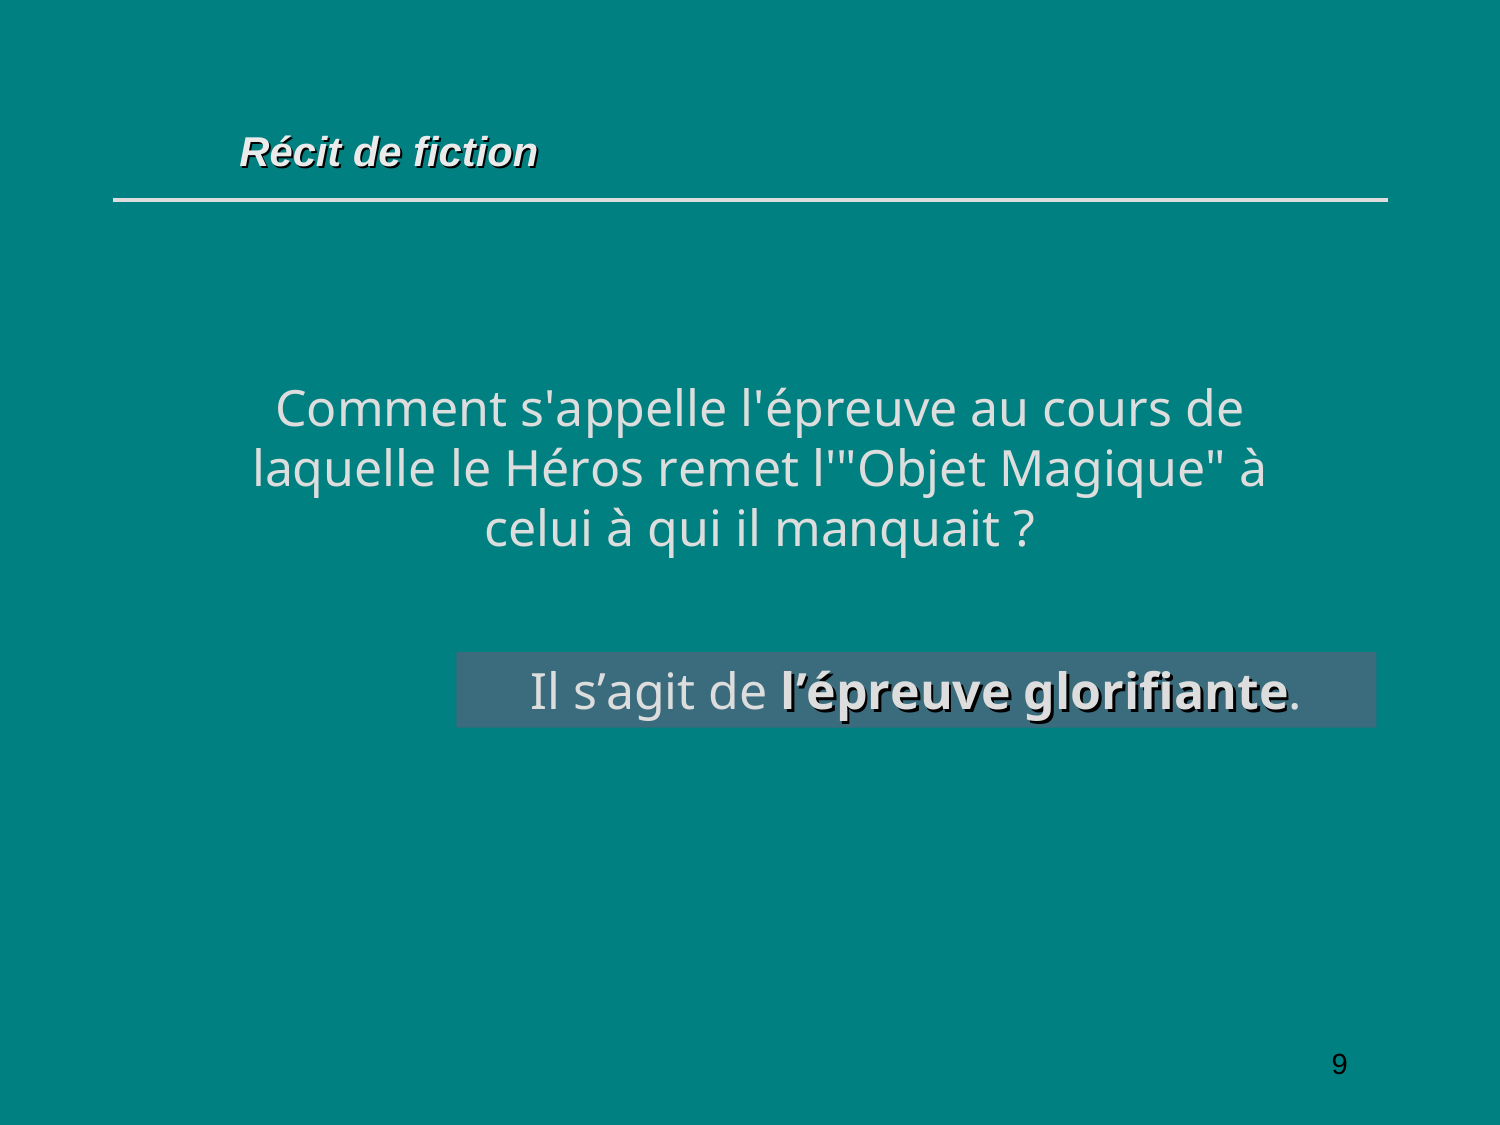

Récit de fiction
Comment s'appelle l'épreuve au cours de laquelle le Héros remet l'"Objet Magique" à celui à qui il manquait ?
Il s’agit de l’épreuve glorifiante.
9